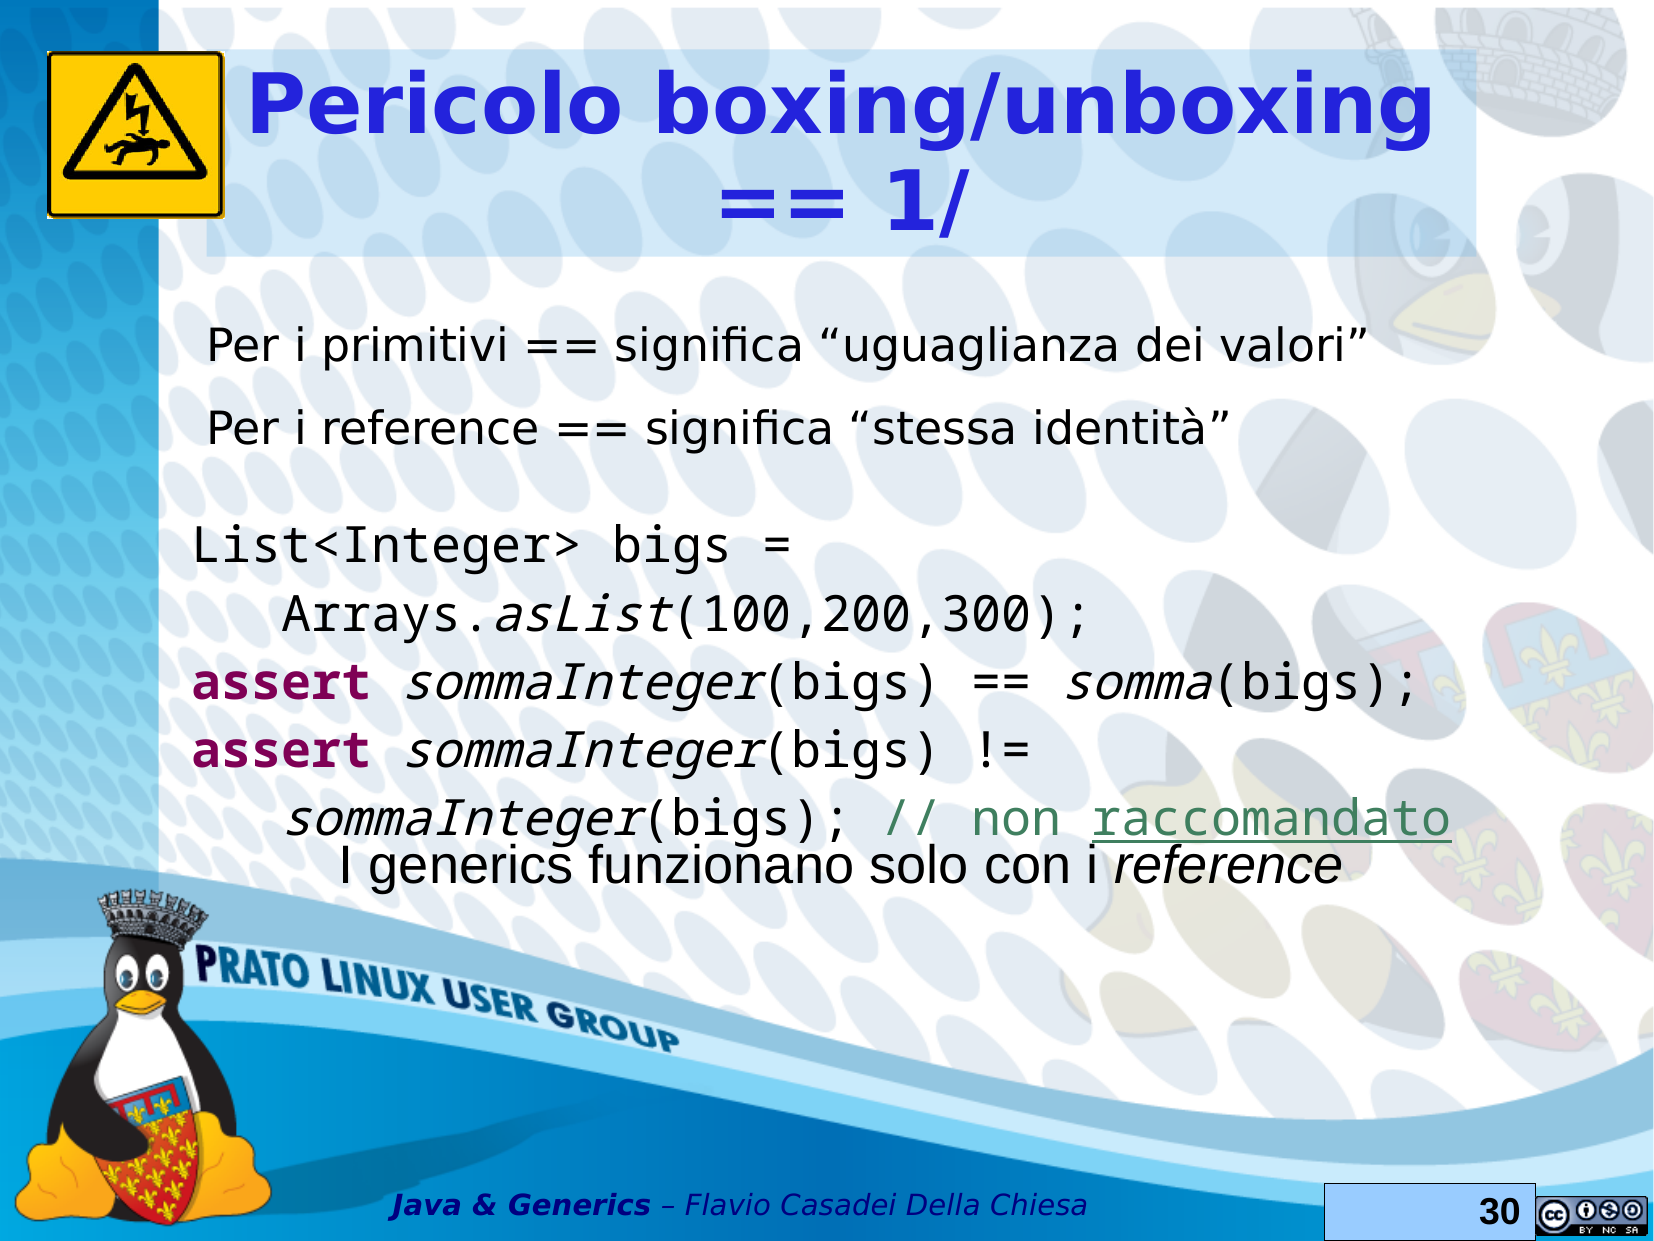

# Pericolo boxing/unboxing == 1/
Per i primitivi == significa “uguaglianza dei valori”
Per i reference == significa “stessa identità”
List<Integer> bigs =
 Arrays.asList(100,200,300);
assert sommaInteger(bigs) == somma(bigs);
assert sommaInteger(bigs) !=
 sommaInteger(bigs); // non raccomandato
I generics funzionano solo con i reference